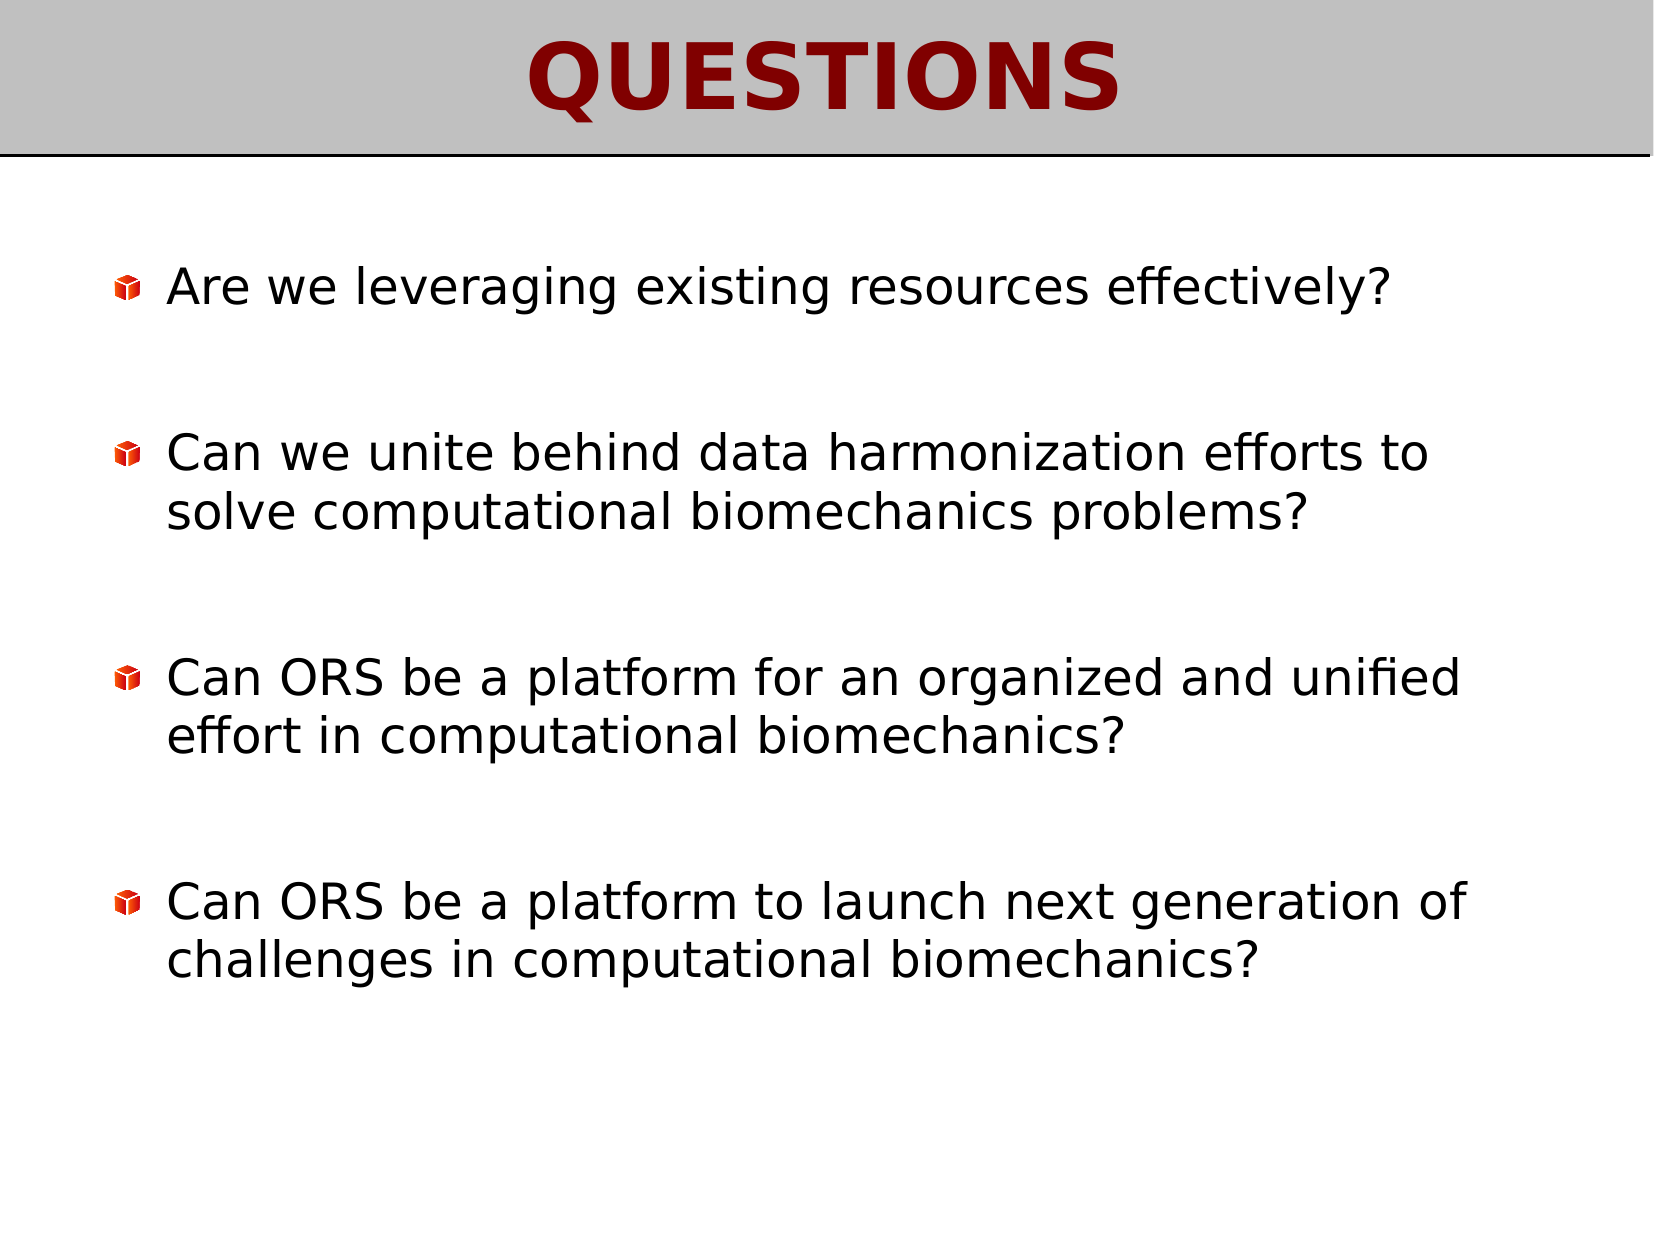

QUESTIONS
Are we leveraging existing resources effectively?
Can we unite behind data harmonization efforts to solve computational biomechanics problems?
Can ORS be a platform for an organized and unified effort in computational biomechanics?
Can ORS be a platform to launch next generation of challenges in computational biomechanics?